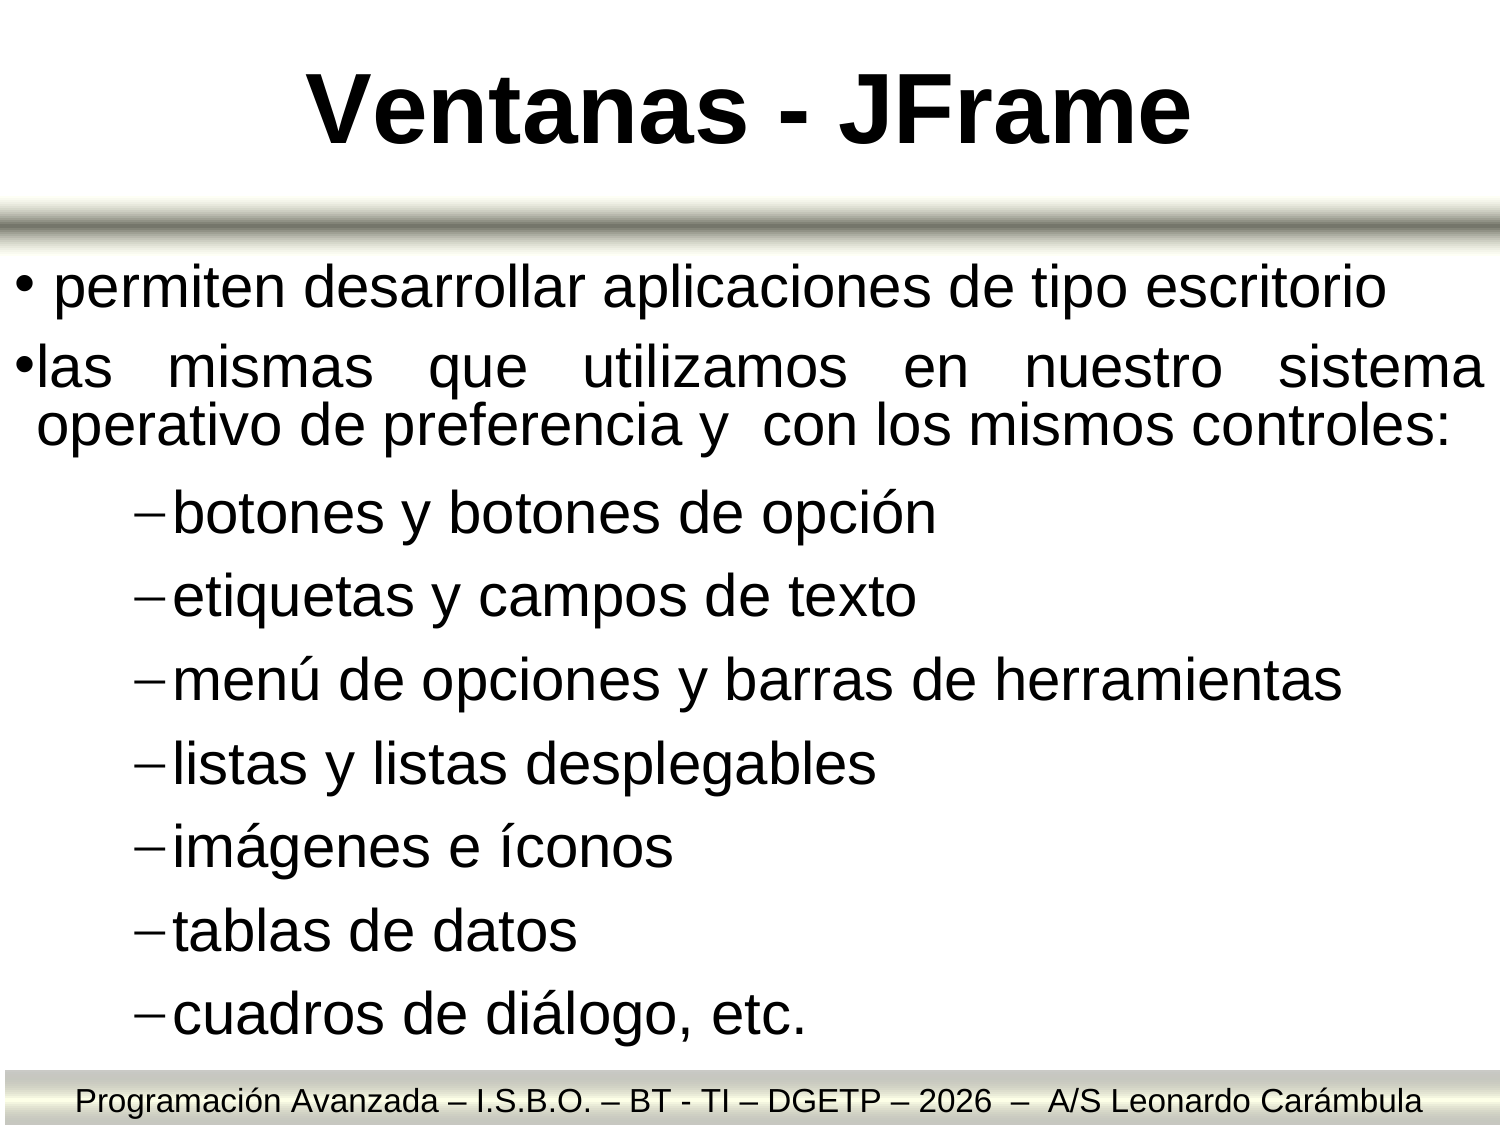

# Ventanas - JFrame
 permiten desarrollar aplicaciones de tipo escritorio
las mismas que utilizamos en nuestro sistema operativo de preferencia y con los mismos controles:
botones y botones de opción
etiquetas y campos de texto
menú de opciones y barras de herramientas
listas y listas desplegables
imágenes e íconos
tablas de datos
cuadros de diálogo, etc.